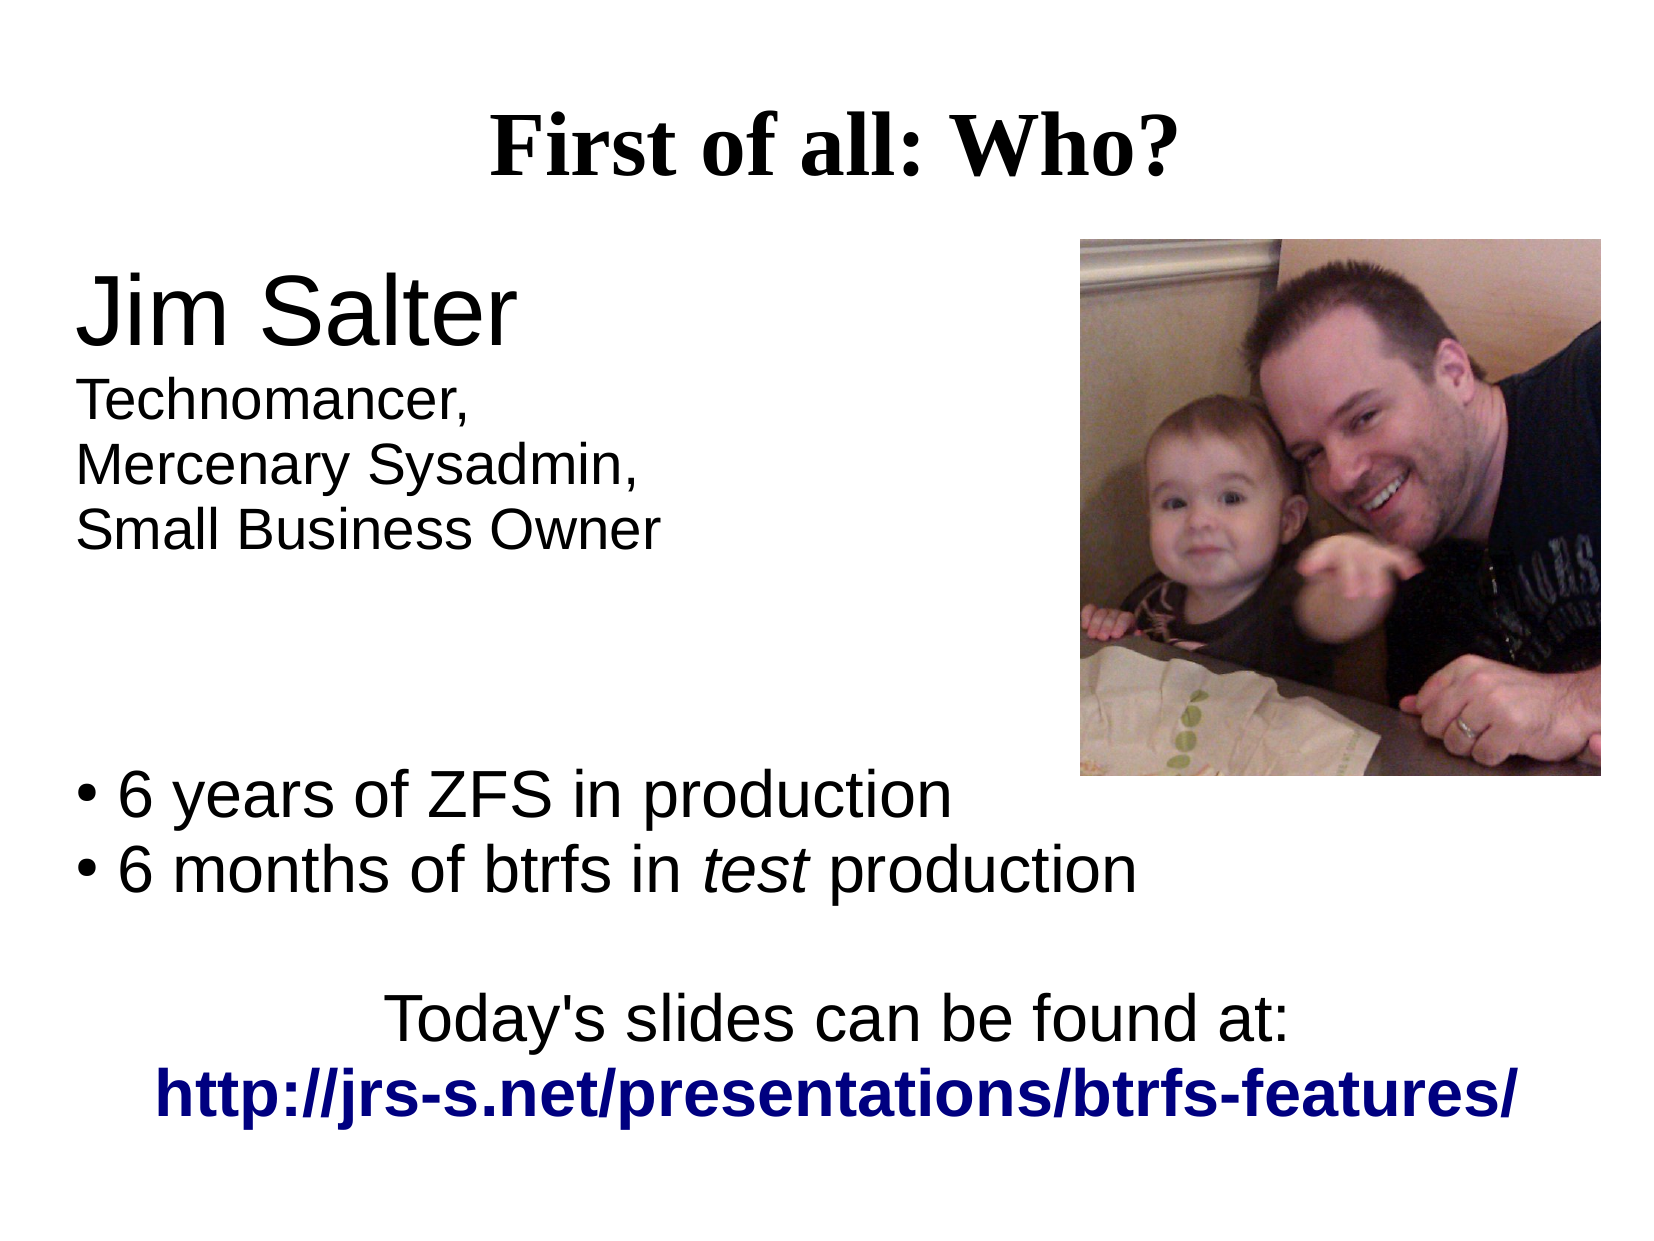

# First of all: Who?
Jim Salter
Technomancer,
Mercenary Sysadmin,
Small Business Owner
 6 years of ZFS in production
 6 months of btrfs in test production
Today's slides can be found at:
http://jrs-s.net/presentations/btrfs-features/